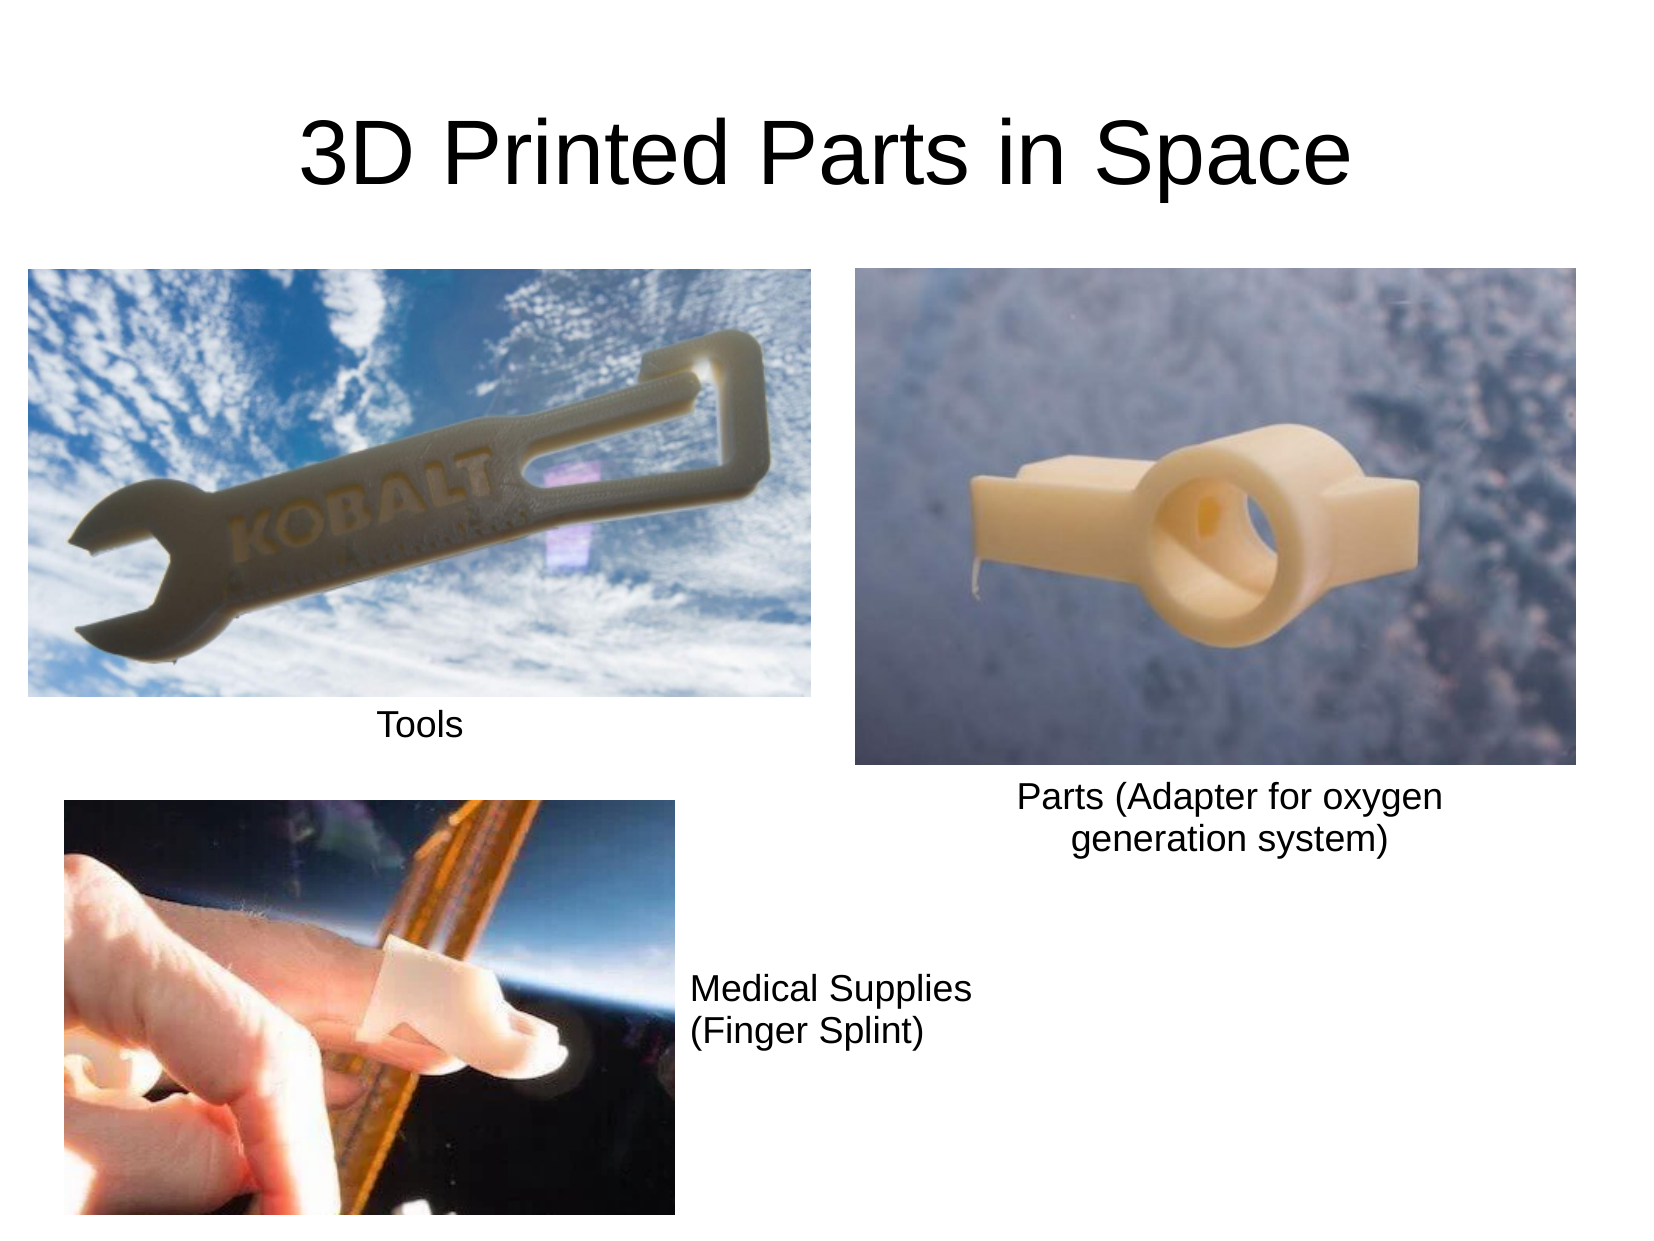

# 3D Printed Parts in Space
Tools
Parts (Adapter for oxygen generation system)
Medical Supplies (Finger Splint)